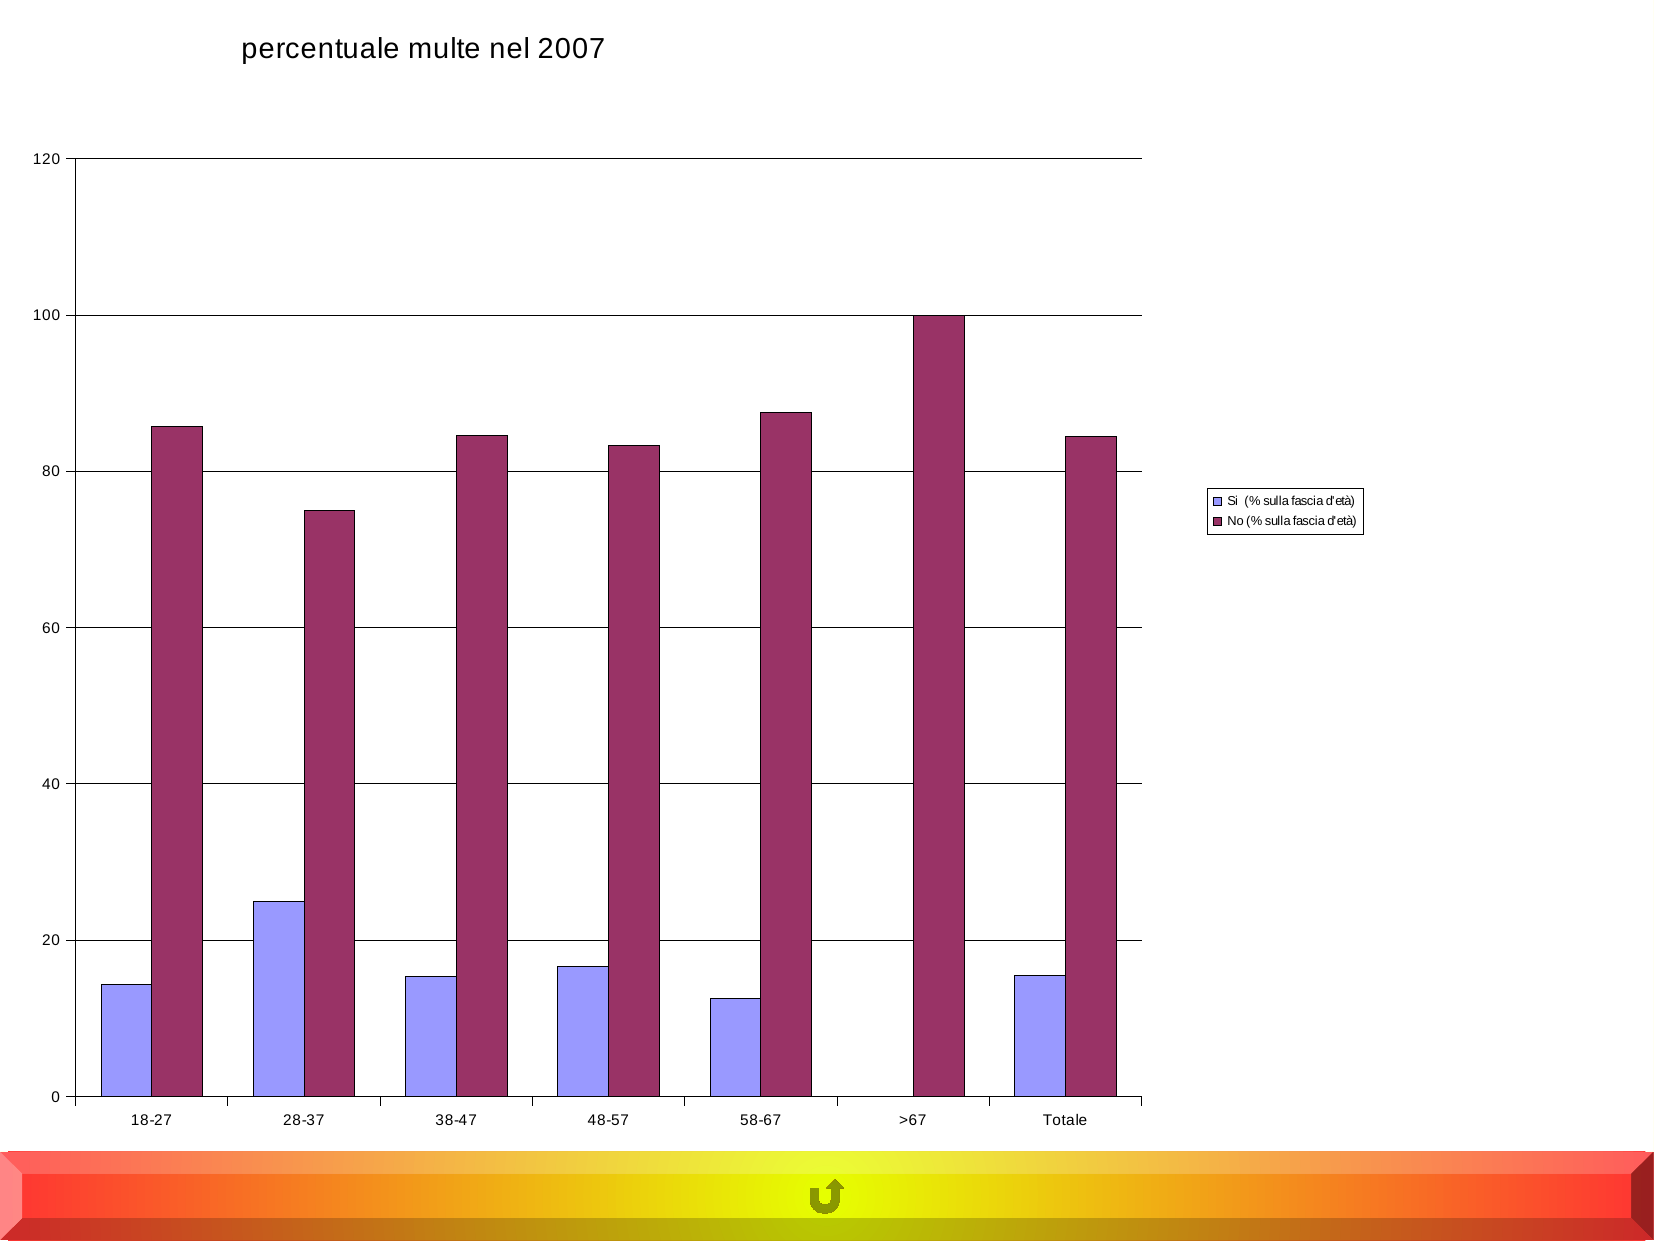

### Chart: percentuale multe nel 2007
| Category | Si (% sulla fascia d'età) | No (% sulla fascia d'età) |
|---|---|---|
| 18-27 | 14.2857142857143 | 85.7142857142857 |
| 28-37 | 25.0 | 75.0 |
| 38-47 | 15.3846153846154 | 84.6153846153846 |
| 48-57 | 16.6666666666667 | 83.3333333333333 |
| 58-67 | 12.5 | 87.5 |
| >67 | 0.0 | 100.0 |
| Totale | 15.5172413793103 | 84.4827586206896 |